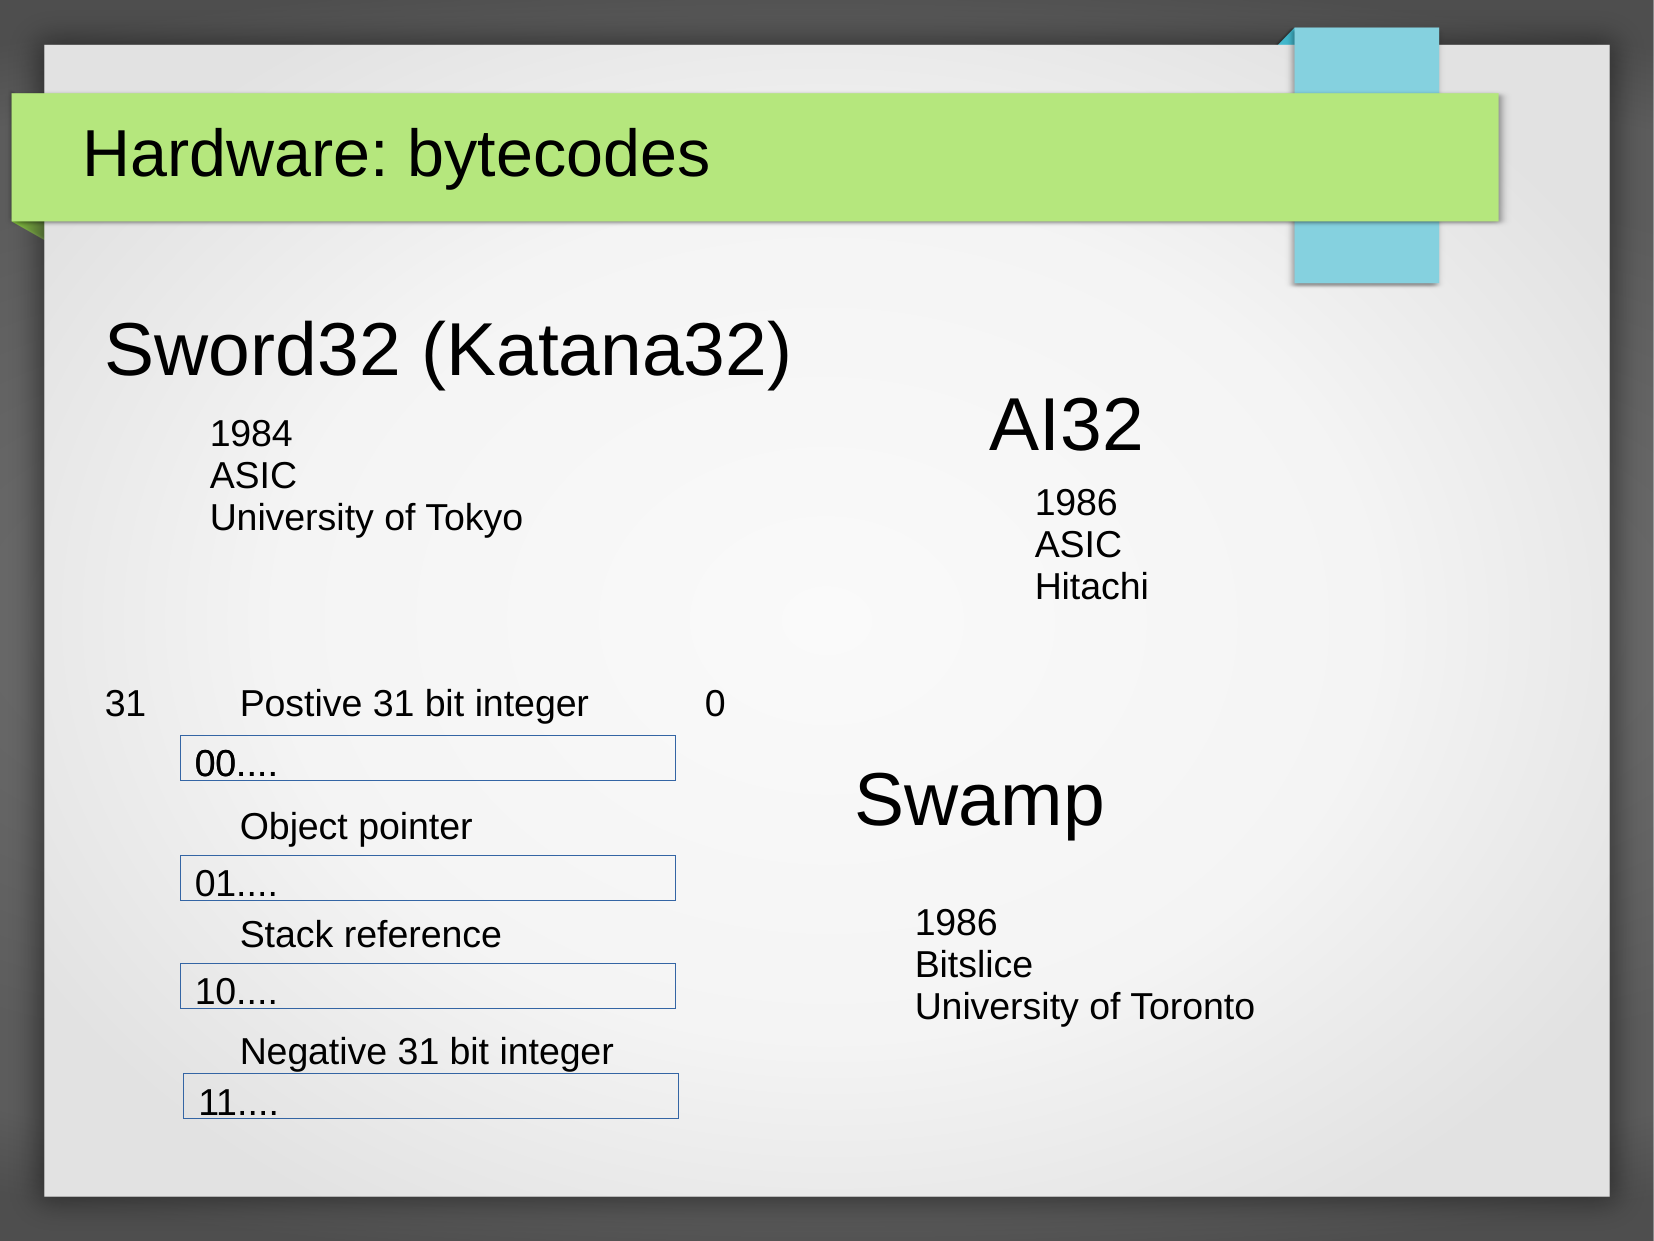

# Hardware: bytecodes
Sword32 (Katana32)
AI32
1984
ASIC
University of Tokyo
1986
ASIC
Hitachi
31
Postive 31 bit integer
0
00....
00....
Swamp
Object pointer
01....
1986
Bitslice
University of Toronto
Stack reference
10....
Negative 31 bit integer
11....